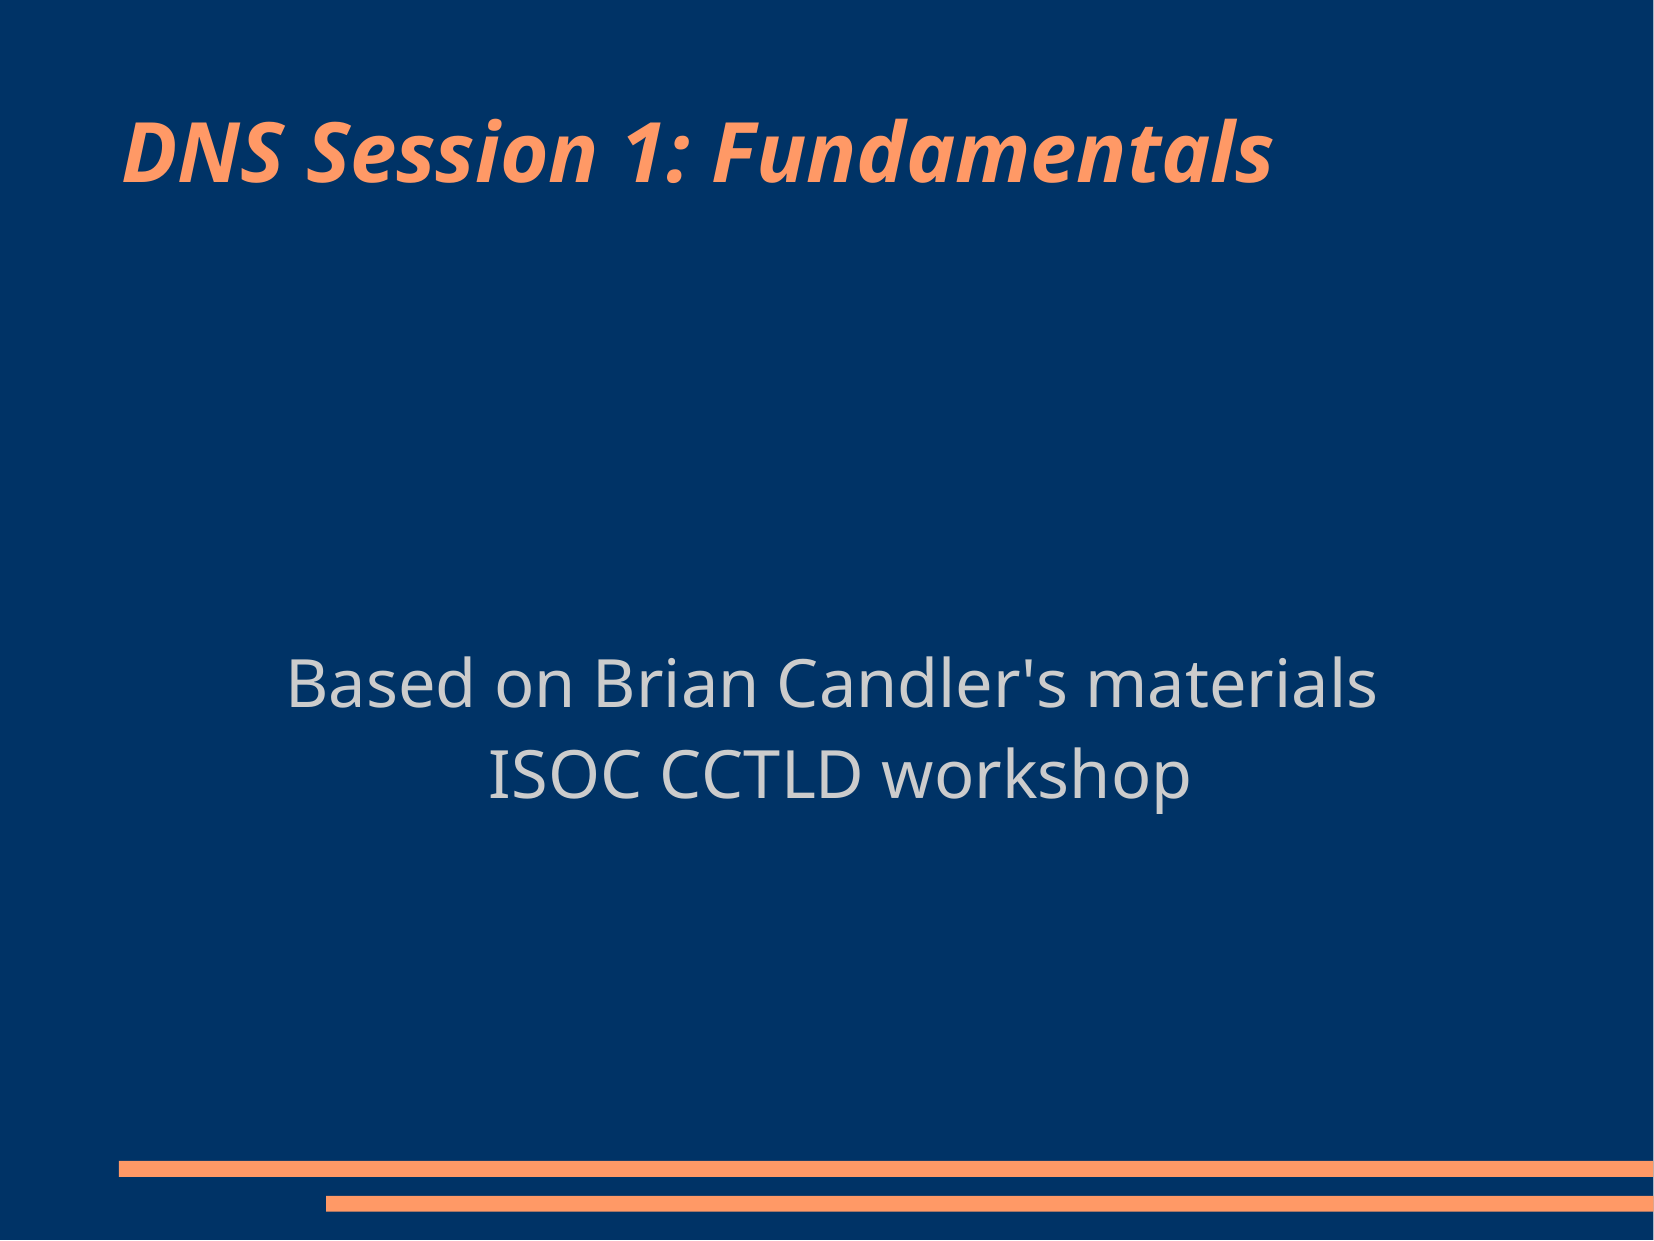

# DNS Session 1: Fundamentals
Based on Brian Candler's materials
ISOC CCTLD workshop